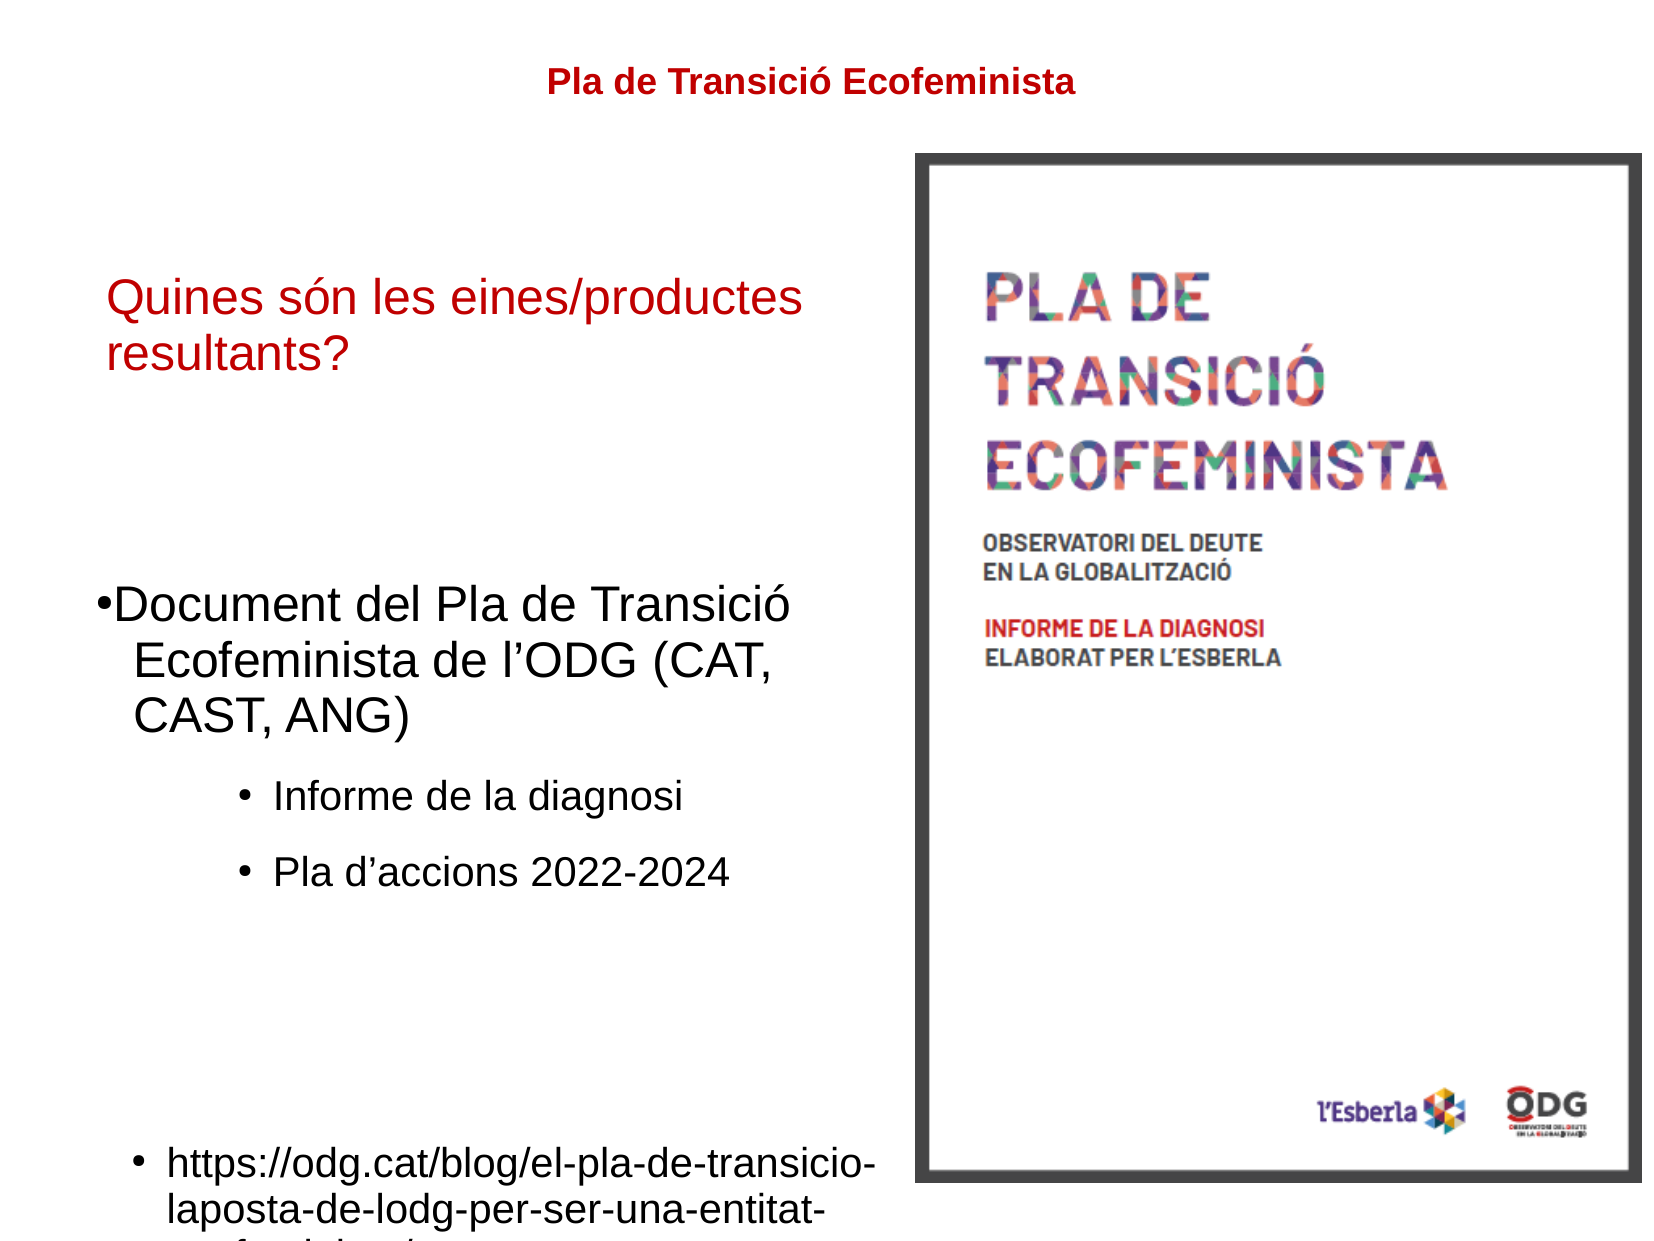

Pla de Transició Ecofeminista
Quines són les eines/productes resultants?
Document del Pla de Transició Ecofeminista de l’ODG (CAT, CAST, ANG)
Informe de la diagnosi
Pla d’accions 2022-2024
https://odg.cat/blog/el-pla-de-transicio-laposta-de-lodg-per-ser-una-entitat-ecofeminista/